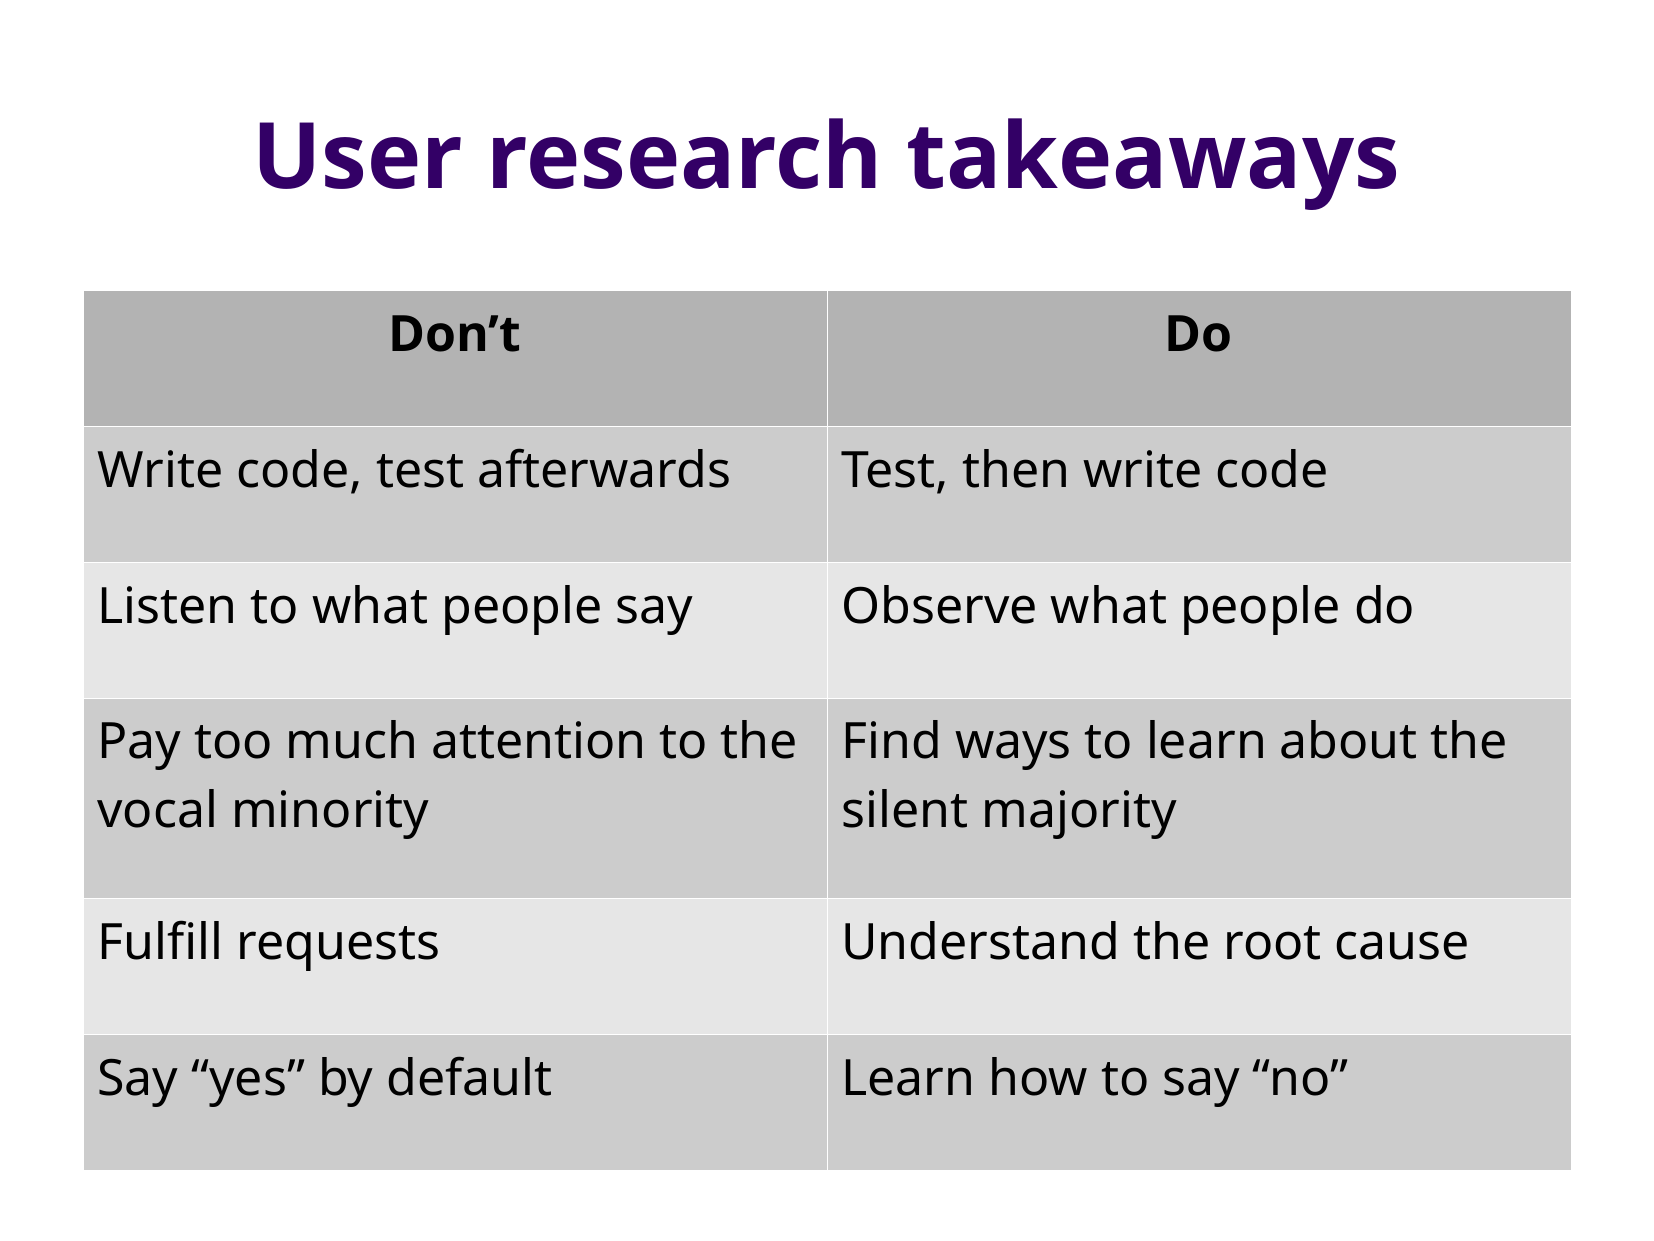

# User research takeaways
| Don’t | Do |
| --- | --- |
| Write code, test afterwards | Test, then write code |
| Listen to what people say | Observe what people do |
| Pay too much attention to the vocal minority | Find ways to learn about the silent majority |
| Fulfill requests | Understand the root cause |
| Say “yes” by default | Learn how to say “no” |